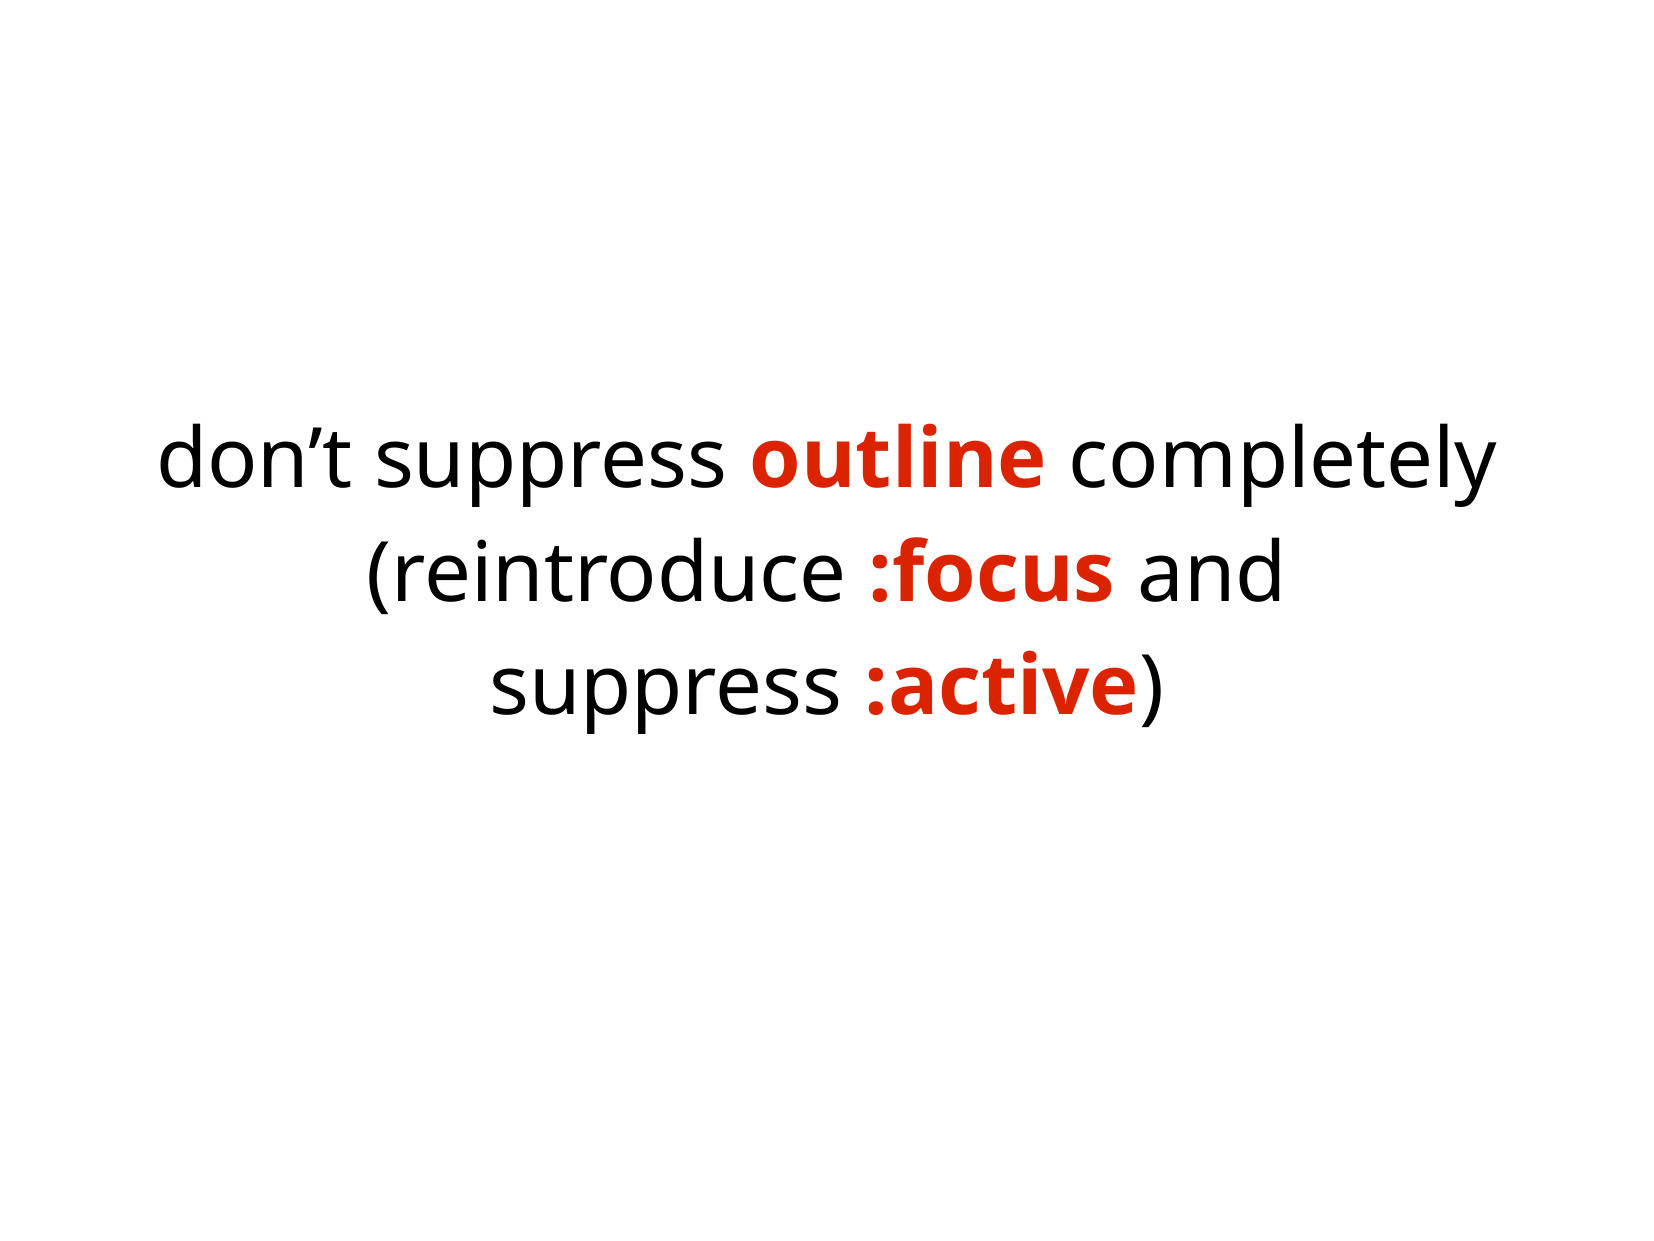

# don’t suppress outline completely
(reintroduce :focus and suppress :active)